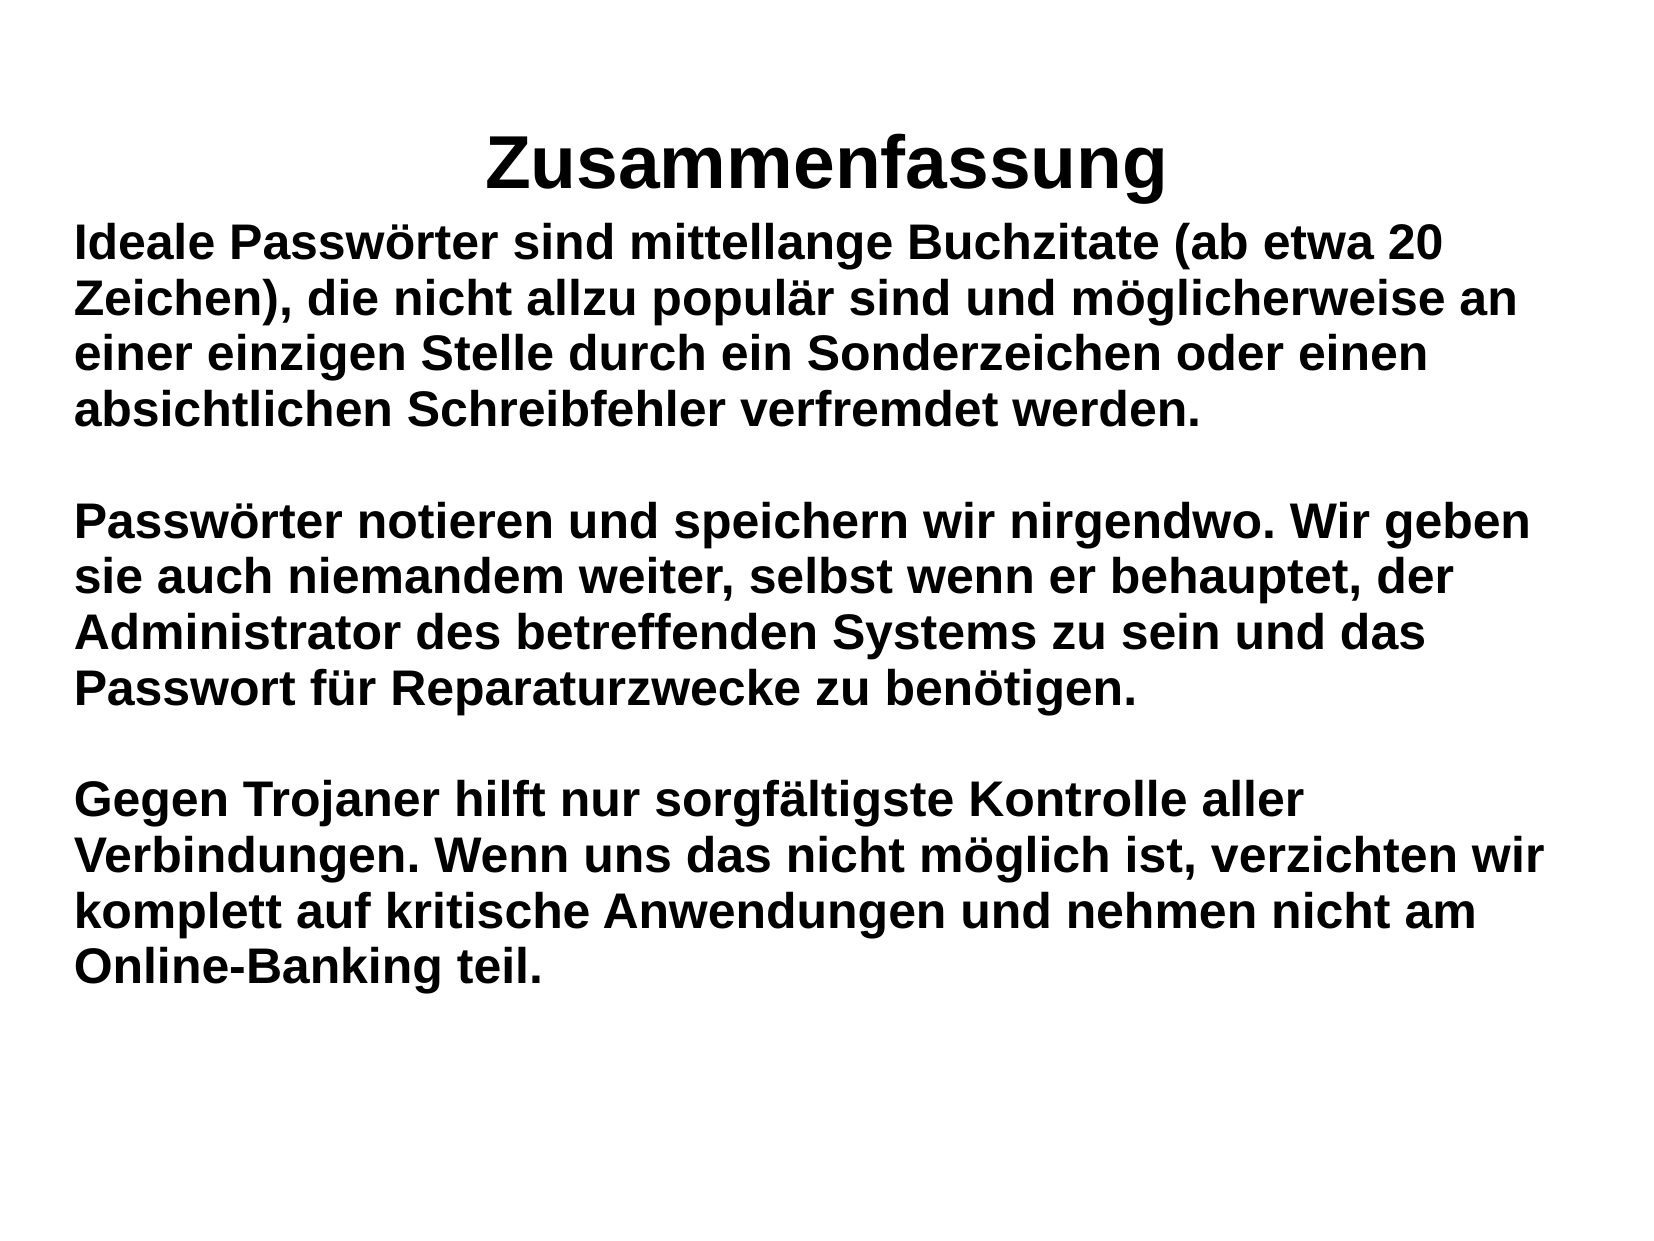

# Zusammenfassung
Ideale Passwörter sind mittellange Buchzitate (ab etwa 20 Zeichen), die nicht allzu populär sind und möglicherweise an einer einzigen Stelle durch ein Sonderzeichen oder einen absichtlichen Schreibfehler verfremdet werden.
Passwörter notieren und speichern wir nirgendwo. Wir geben sie auch niemandem weiter, selbst wenn er behauptet, der Administrator des betreffenden Systems zu sein und das Passwort für Reparaturzwecke zu benötigen.
Gegen Trojaner hilft nur sorgfältigste Kontrolle aller Verbindungen. Wenn uns das nicht möglich ist, verzichten wir komplett auf kritische Anwendungen und nehmen nicht am Online-Banking teil.